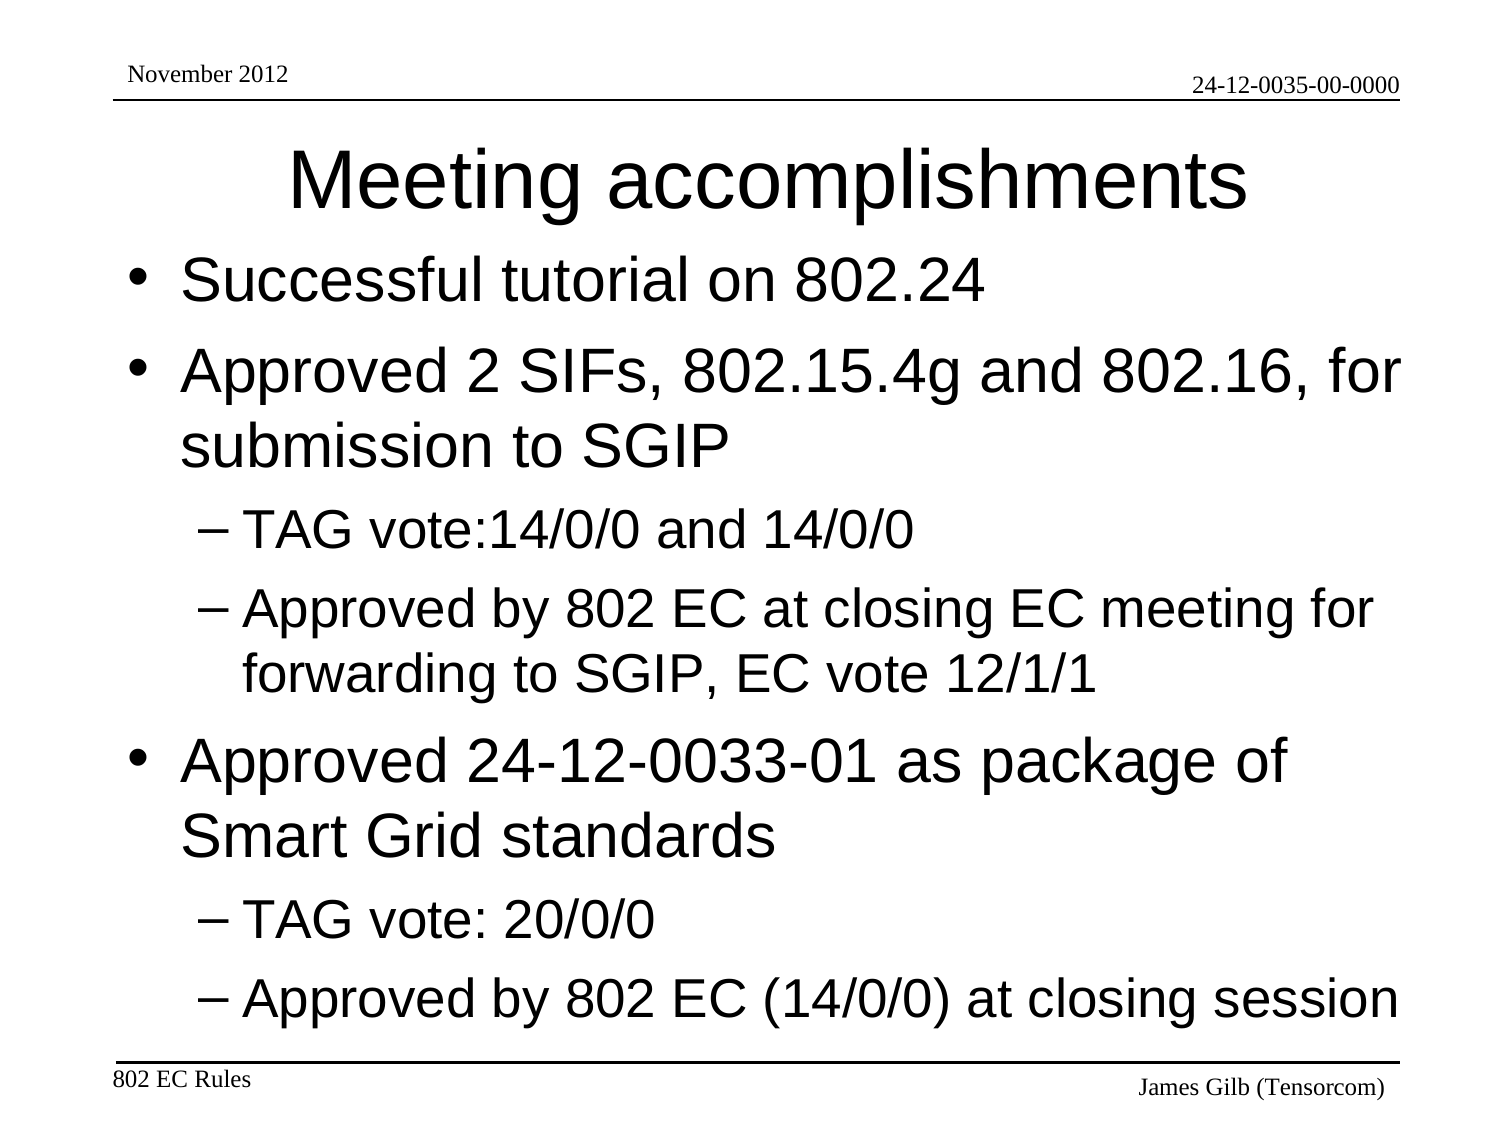

# Meeting accomplishments
Successful tutorial on 802.24
Approved 2 SIFs, 802.15.4g and 802.16, for submission to SGIP
TAG vote:14/0/0 and 14/0/0
Approved by 802 EC at closing EC meeting for forwarding to SGIP, EC vote 12/1/1
Approved 24-12-0033-01 as package of Smart Grid standards
TAG vote: 20/0/0
Approved by 802 EC (14/0/0) at closing session